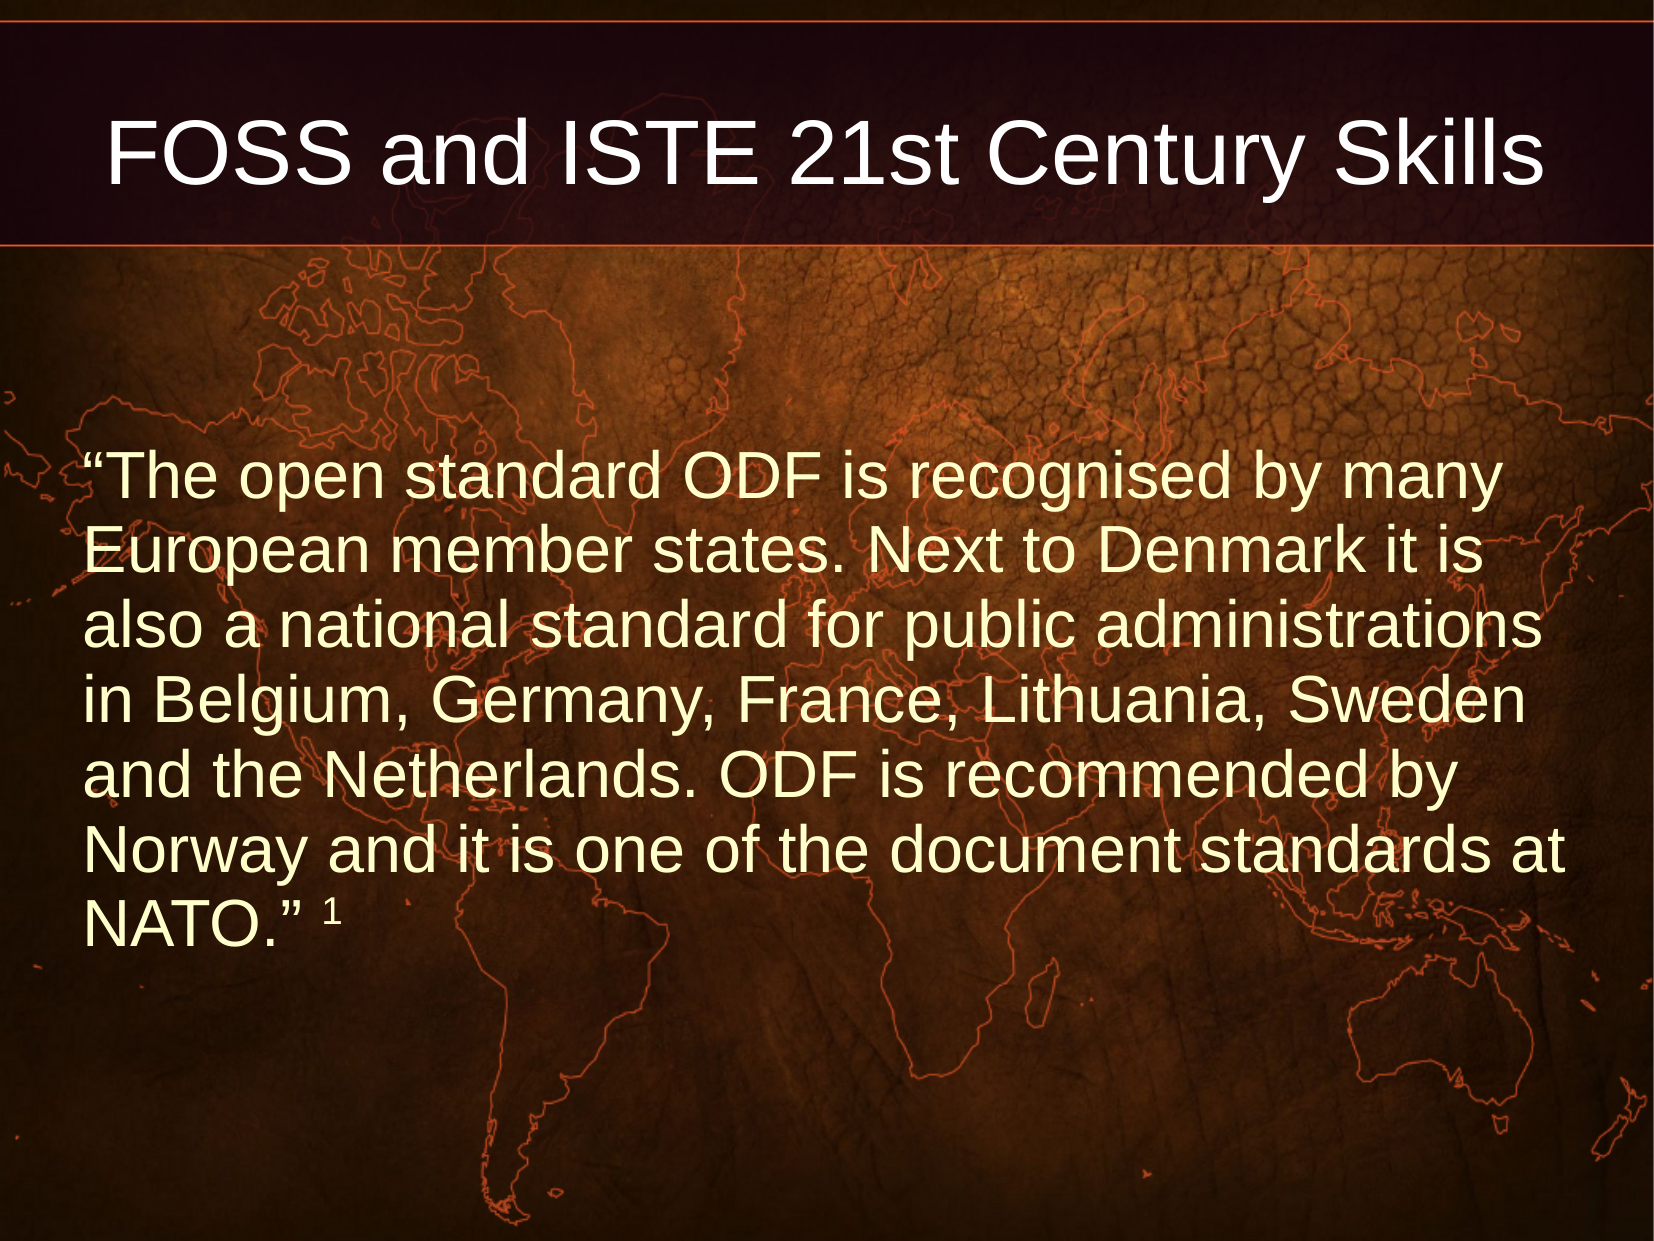

# FOSS and ISTE 21st Century Skills
“The open standard ODF is recognised by many European member states. Next to Denmark it is also a national standard for public administrations in Belgium, Germany, France, Lithuania, Sweden and the Netherlands. ODF is recommended by Norway and it is one of the document standards at NATO.” 1